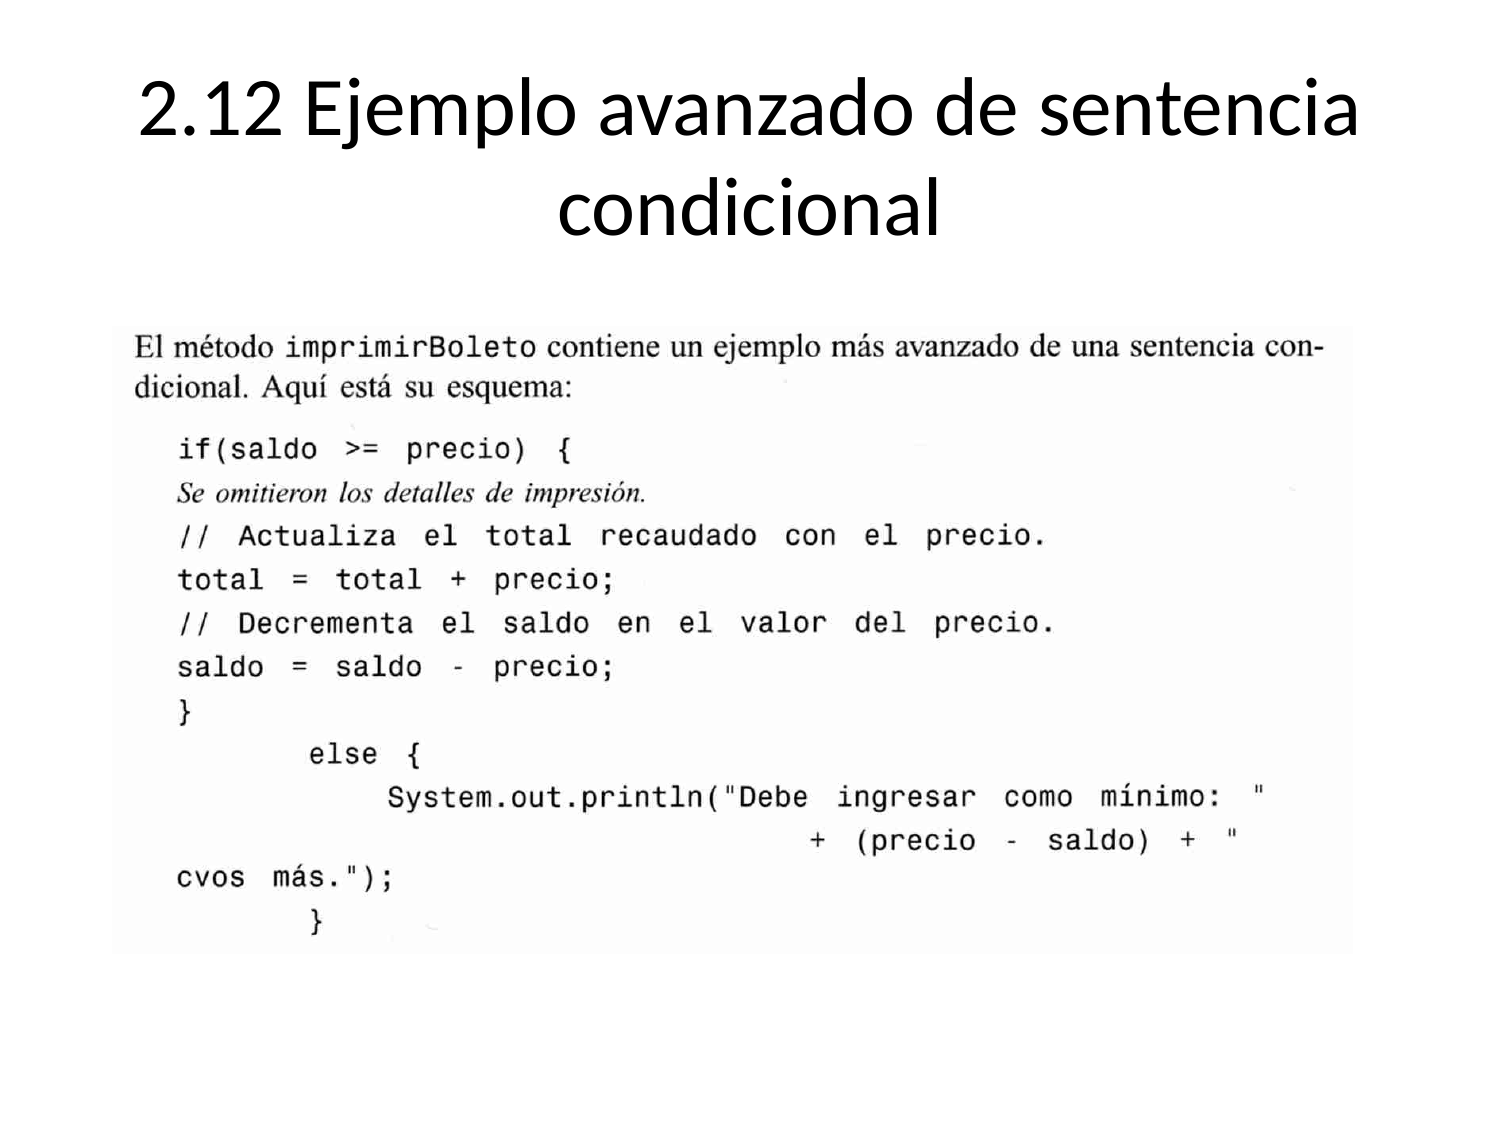

# 2.12 Ejemplo avanzado de sentencia condicional